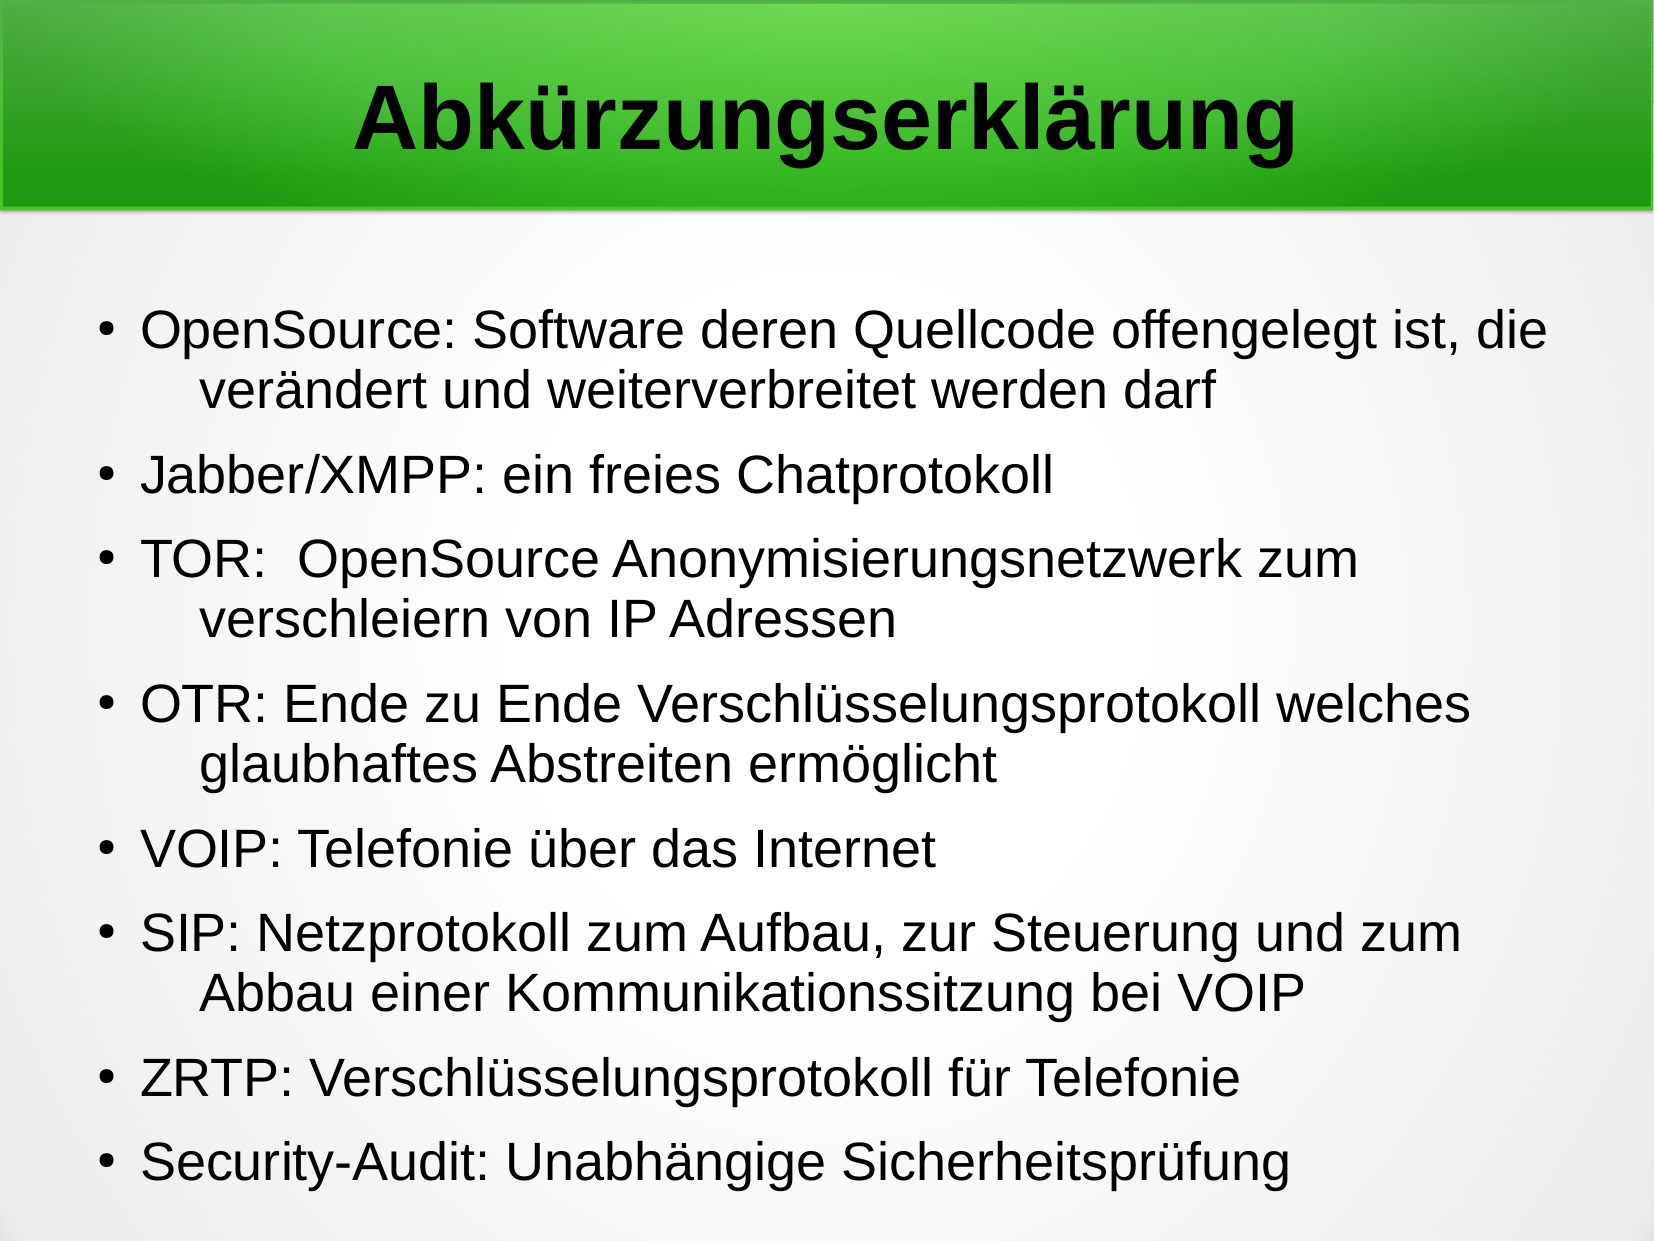

# Abkürzungserklärung
OpenSource: Software deren Quellcode offengelegt ist, die 	verändert und weiterverbreitet werden darf
Jabber/XMPP: ein freies Chatprotokoll
TOR: OpenSource Anonymisierungsnetzwerk zum 	verschleiern von IP Adressen
OTR: Ende zu Ende Verschlüsselungsprotokoll welches 	glaubhaftes Abstreiten ermöglicht
VOIP: Telefonie über das Internet
SIP: Netzprotokoll zum Aufbau, zur Steuerung und zum 	Abbau einer Kommunikationssitzung bei VOIP
ZRTP: Verschlüsselungsprotokoll für Telefonie
Security-Audit: Unabhängige Sicherheitsprüfung